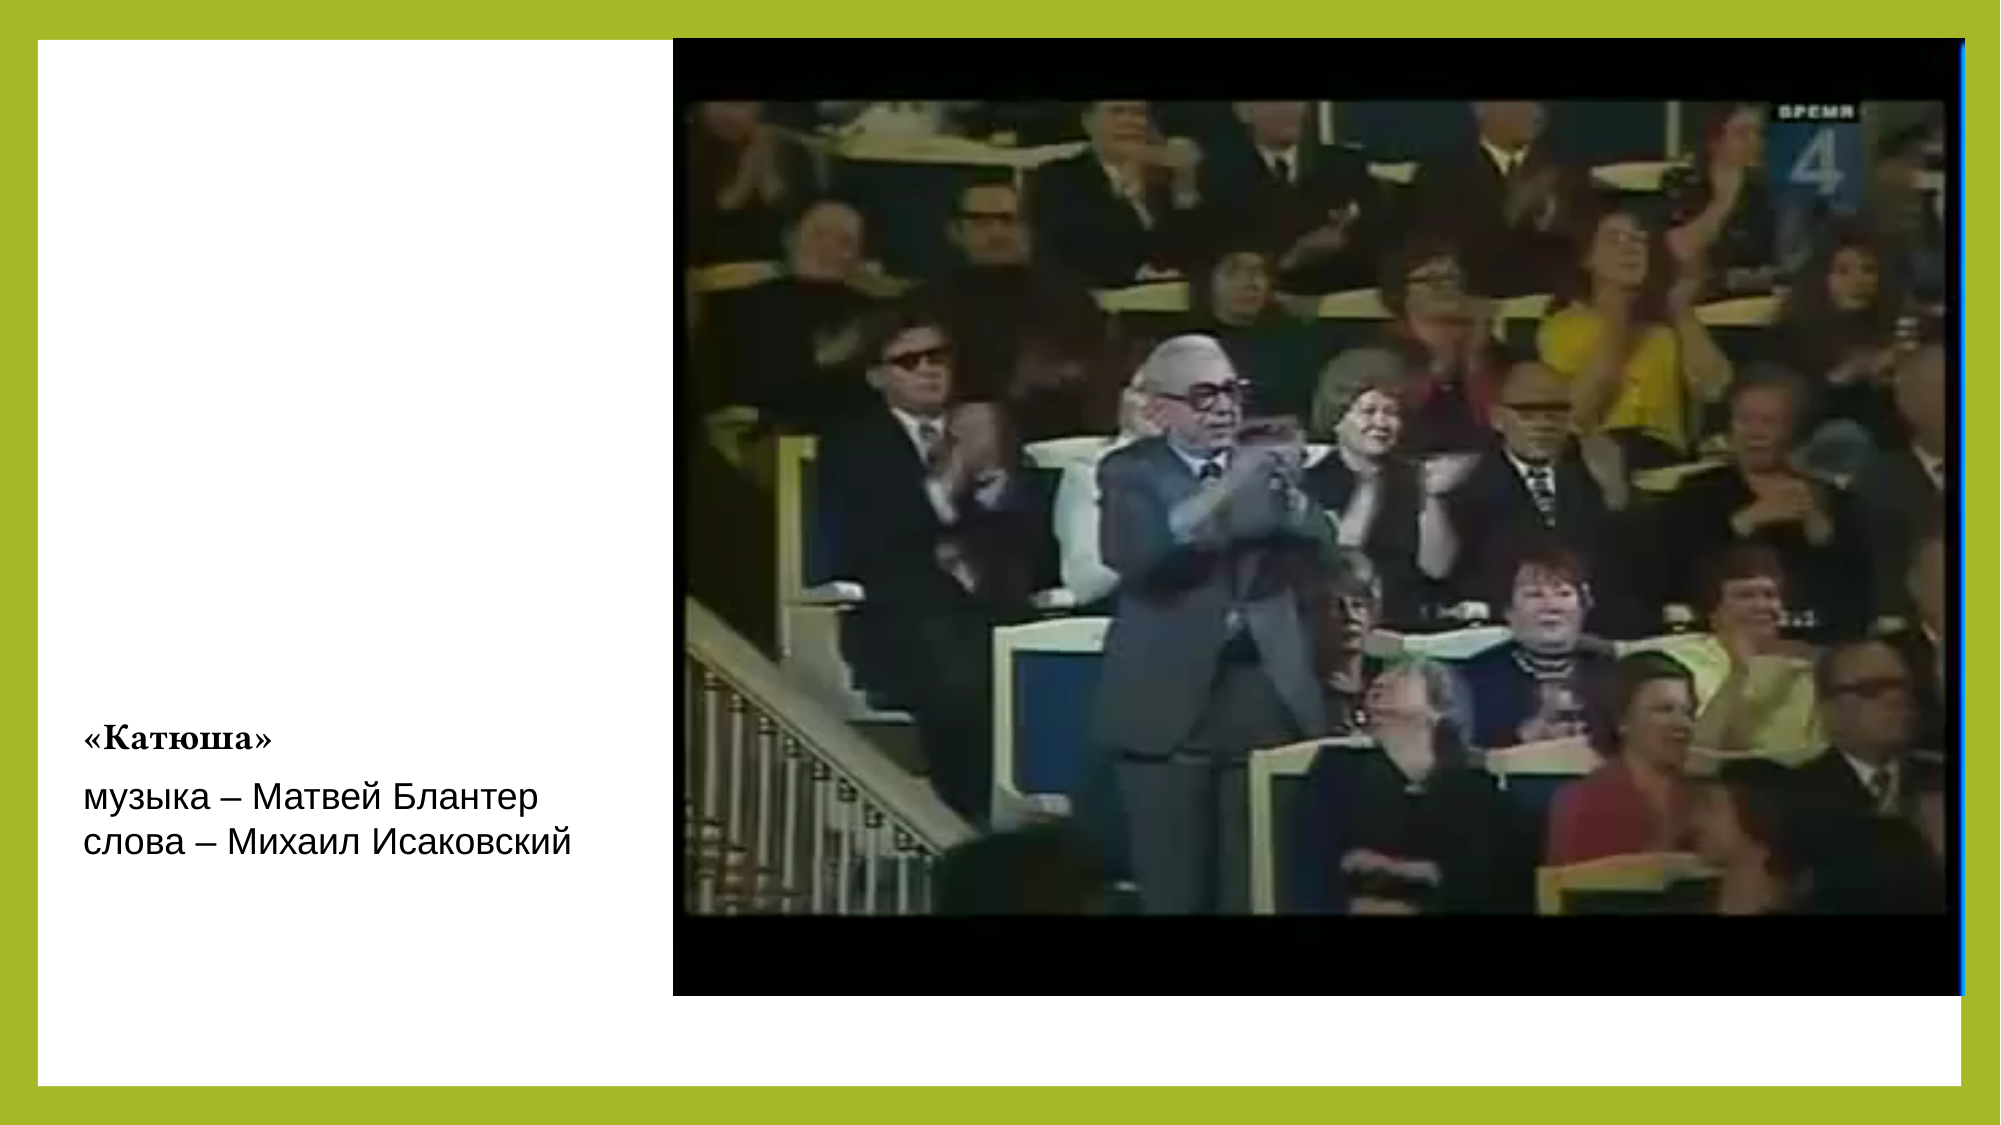

«Катюша»
музыка – Матвей Блантер
слова – Михаил Исаковский